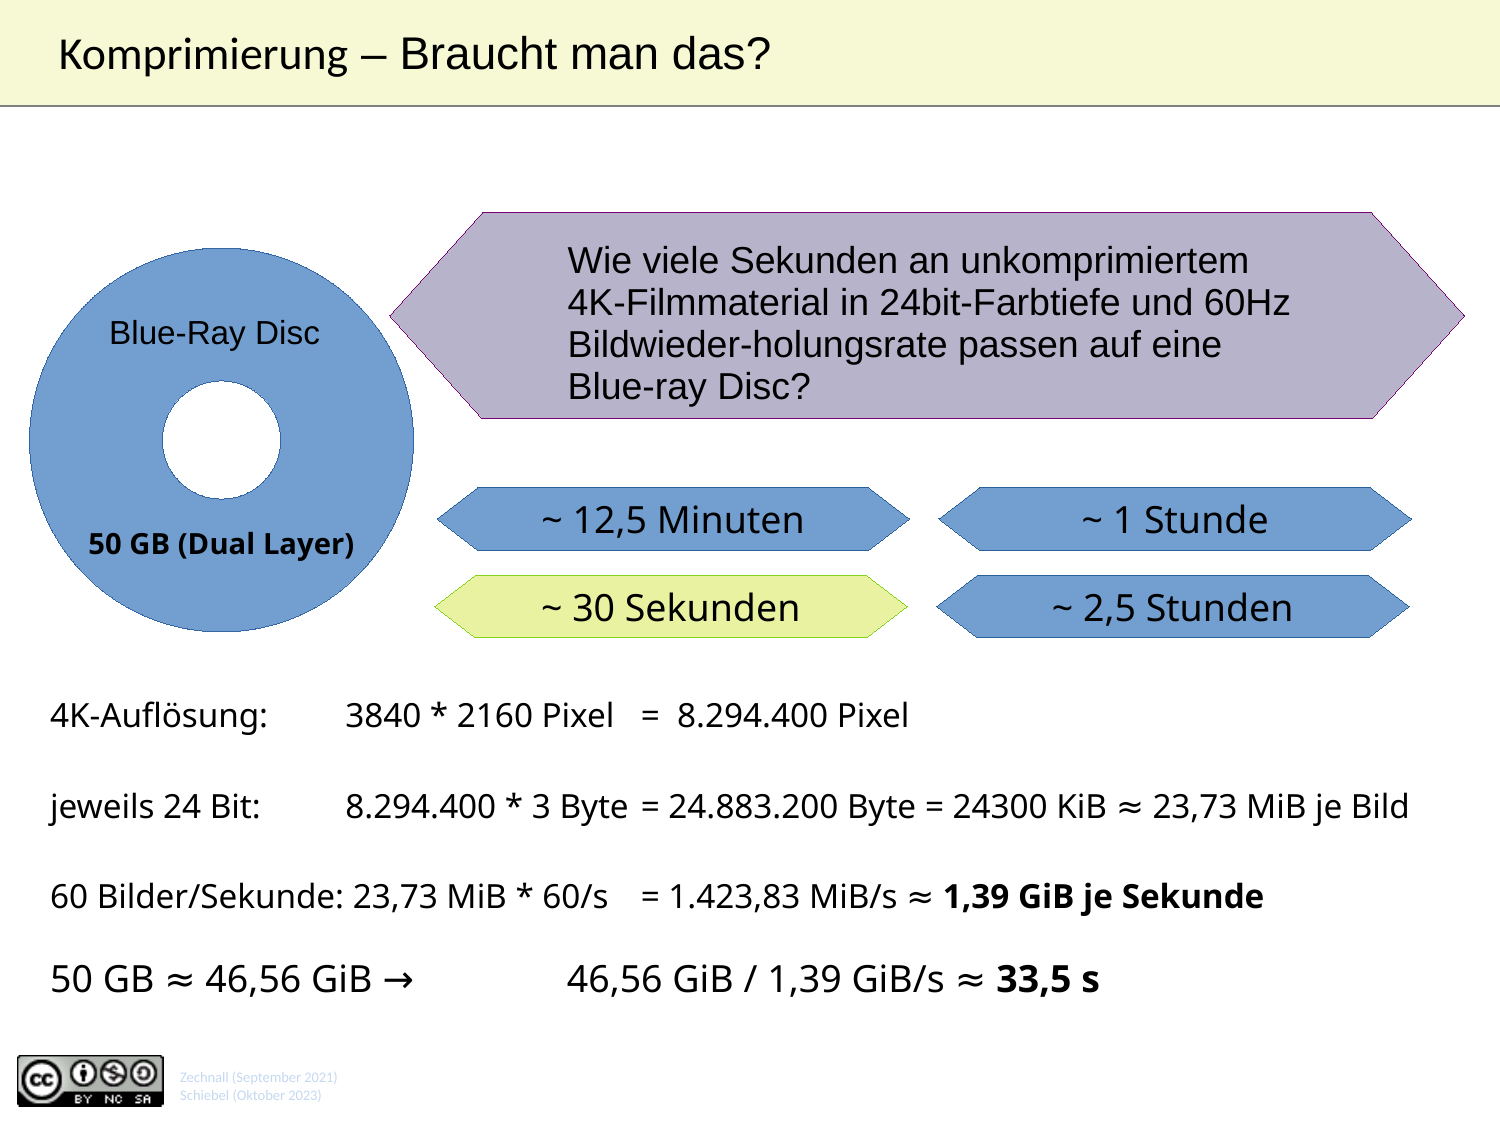

# Komprimierung – Braucht man das?
Wie viele Sekunden an unkomprimiertem 4K-Filmmaterial in 24bit-Farbtiefe und 60Hz Bildwieder-holungsrate passen auf eine Blue-ray Disc?
~ 12,5 Minuten
~ 1 Stunde
~ 30 Sekunden
~ 2,5 Stunden
Blue-Ray Disc
50 GB (Dual Layer)
4K-Auflösung: 	3840 * 2160 Pixel	= 8.294.400 Pixel
jeweils 24 Bit:	 	8.294.400 * 3 Byte	= 24.883.200 Byte = 24300 KiB ≈ 23,73 MiB je Bild
60 Bilder/Sekunde: 23,73 MiB * 60/s	= 1.423,83 MiB/s ≈ 1,39 GiB je Sekunde
50 GB ≈ 46,56 GiB → 		46,56 GiB / 1,39 GiB/s ≈ 33,5 s